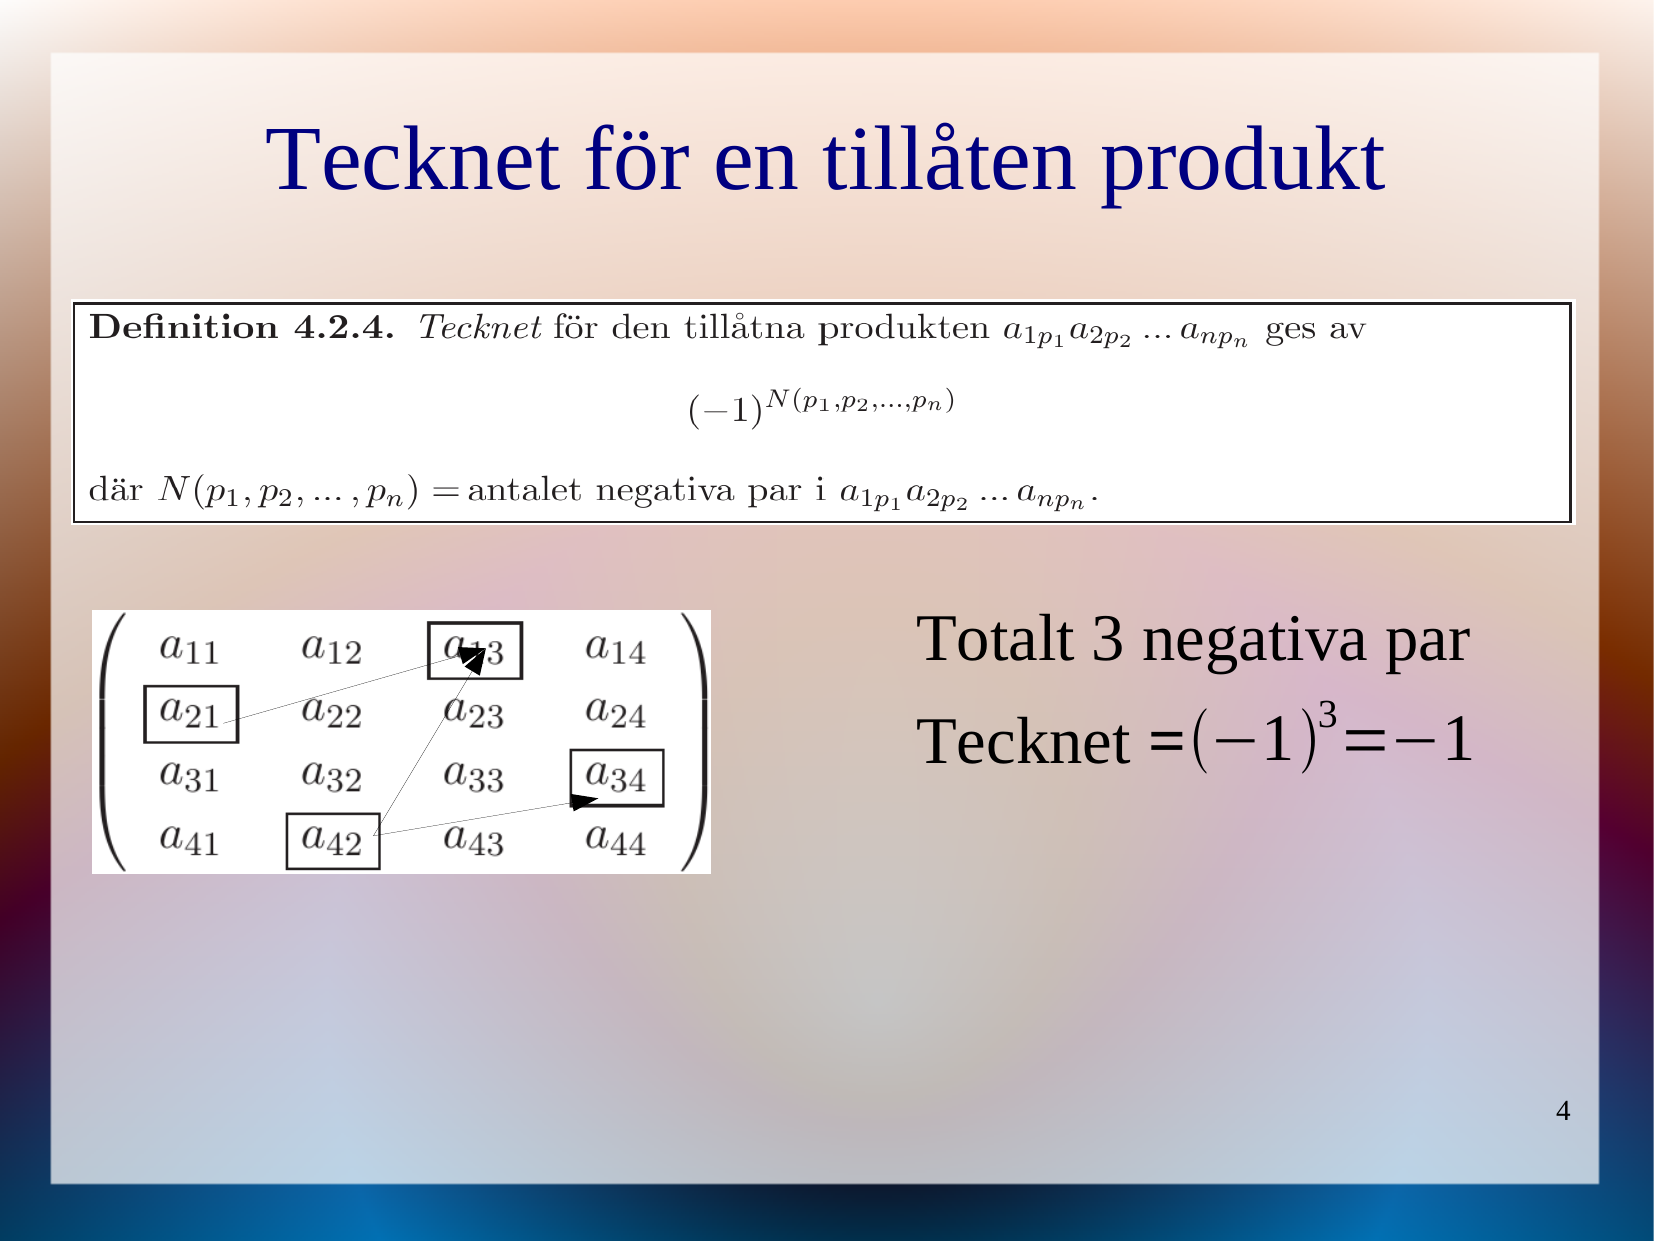

# Tecknet för en tillåten produkt
Totalt 3 negativa par
Tecknet =
4